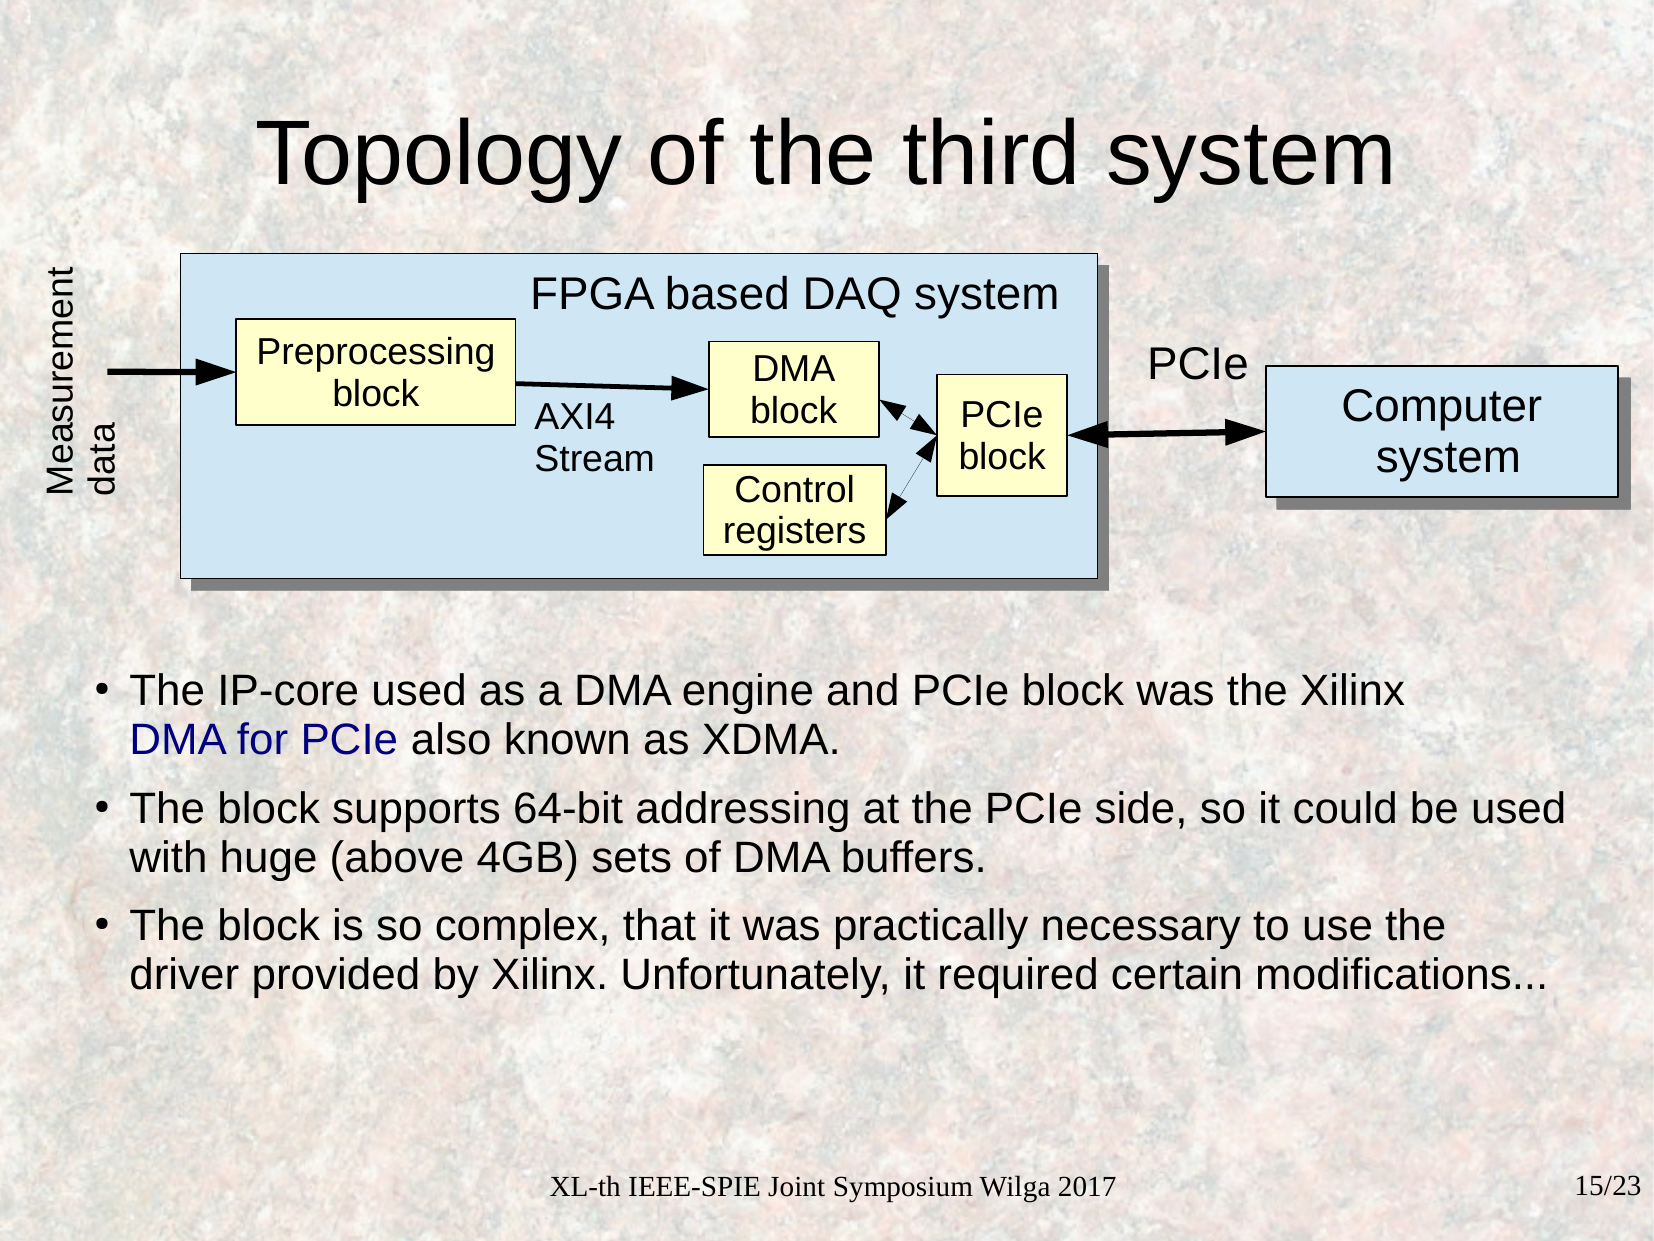

# Topology of the third system
FPGA based DAQ system
Preprocessing
block
PCIe
Measurement
data
DMA
block
Computer
 system
PCIe
block
AXI4
Stream
Control
registers
The IP-core used as a DMA engine and PCIe block was the Xilinx DMA for PCIe also known as XDMA.
The block supports 64-bit addressing at the PCIe side, so it could be used with huge (above 4GB) sets of DMA buffers.
The block is so complex, that it was practically necessary to use the driver provided by Xilinx. Unfortunately, it required certain modifications...
15
CBM Collaboration Meeting 03.2017